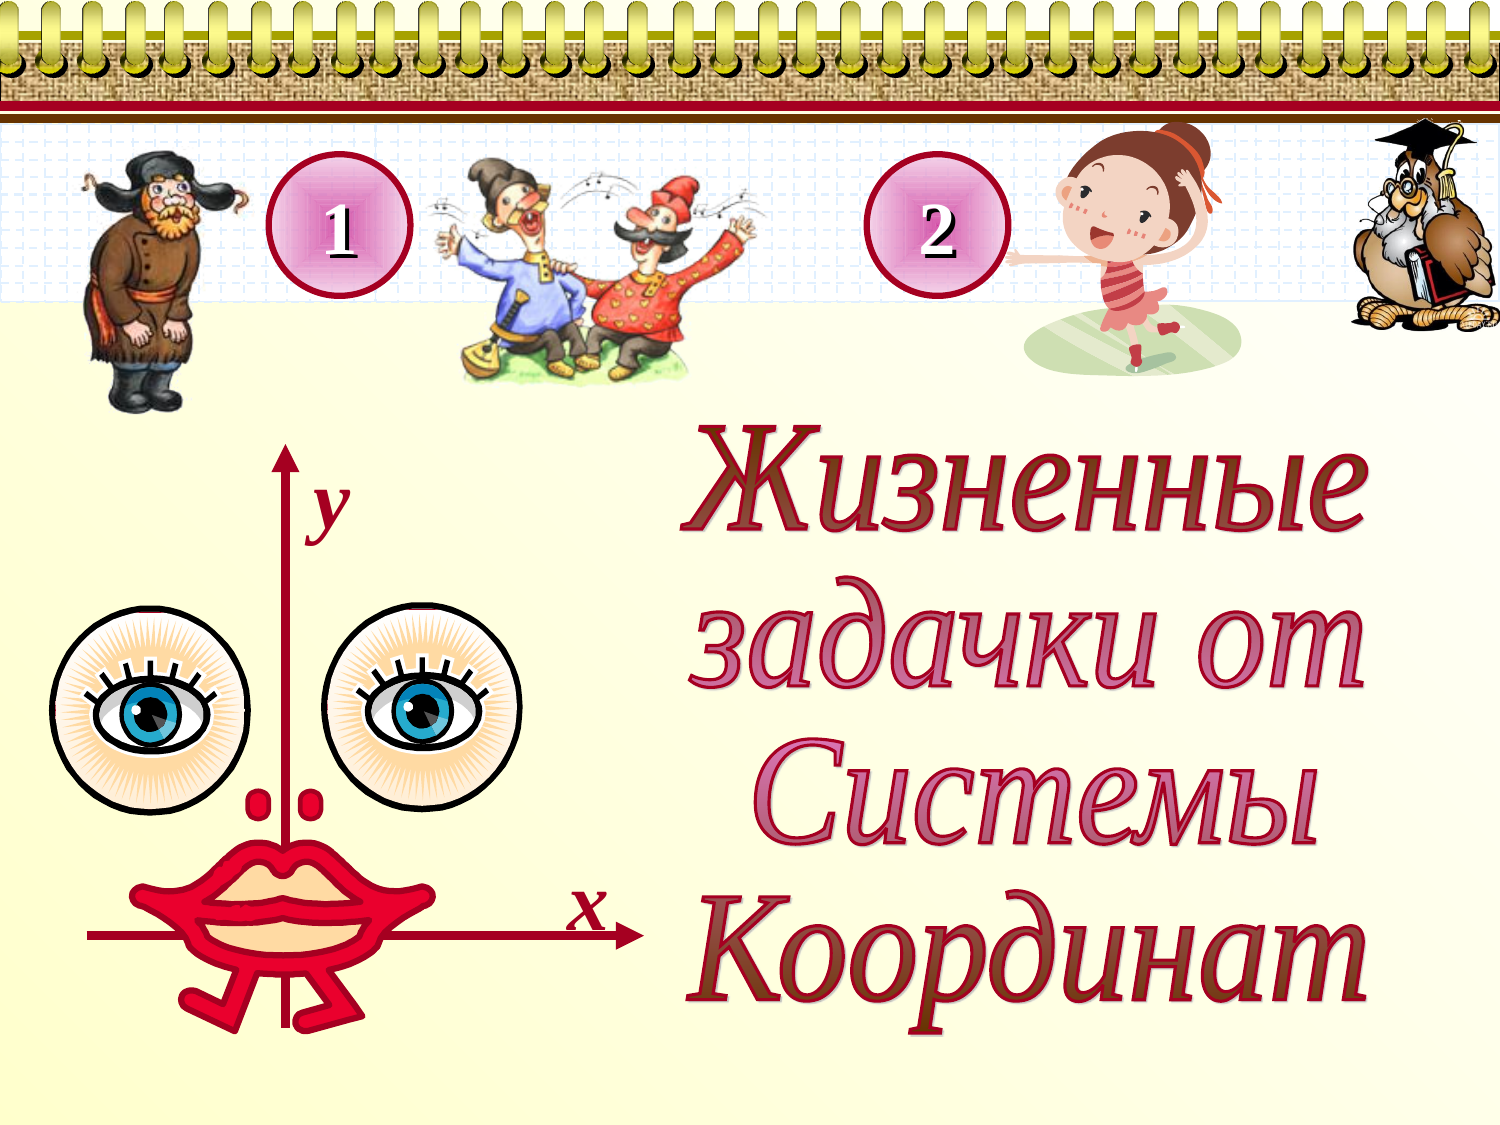

1
2
Жизненные
задачки от
Системы
Координат
y
x